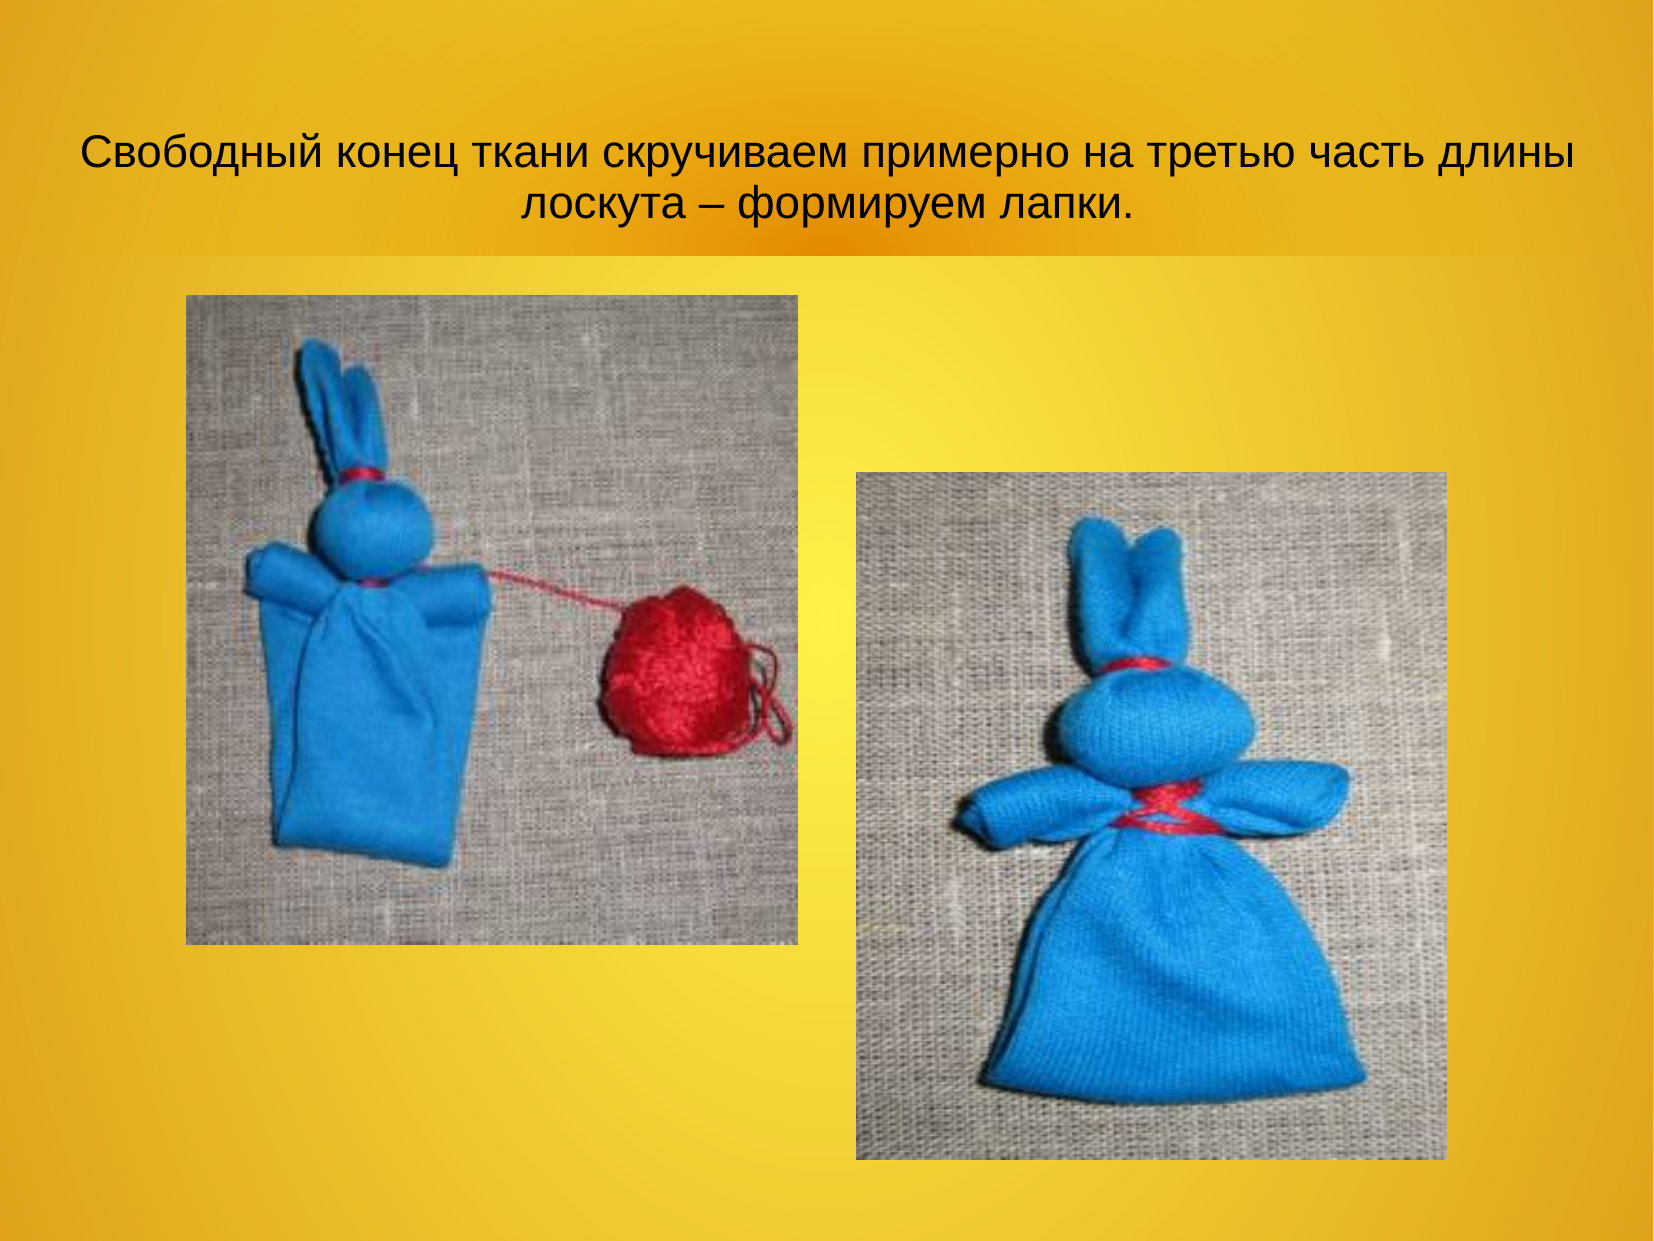

Свободный конец ткани скручиваем примерно на третью часть длины лоскута – формируем лапки.